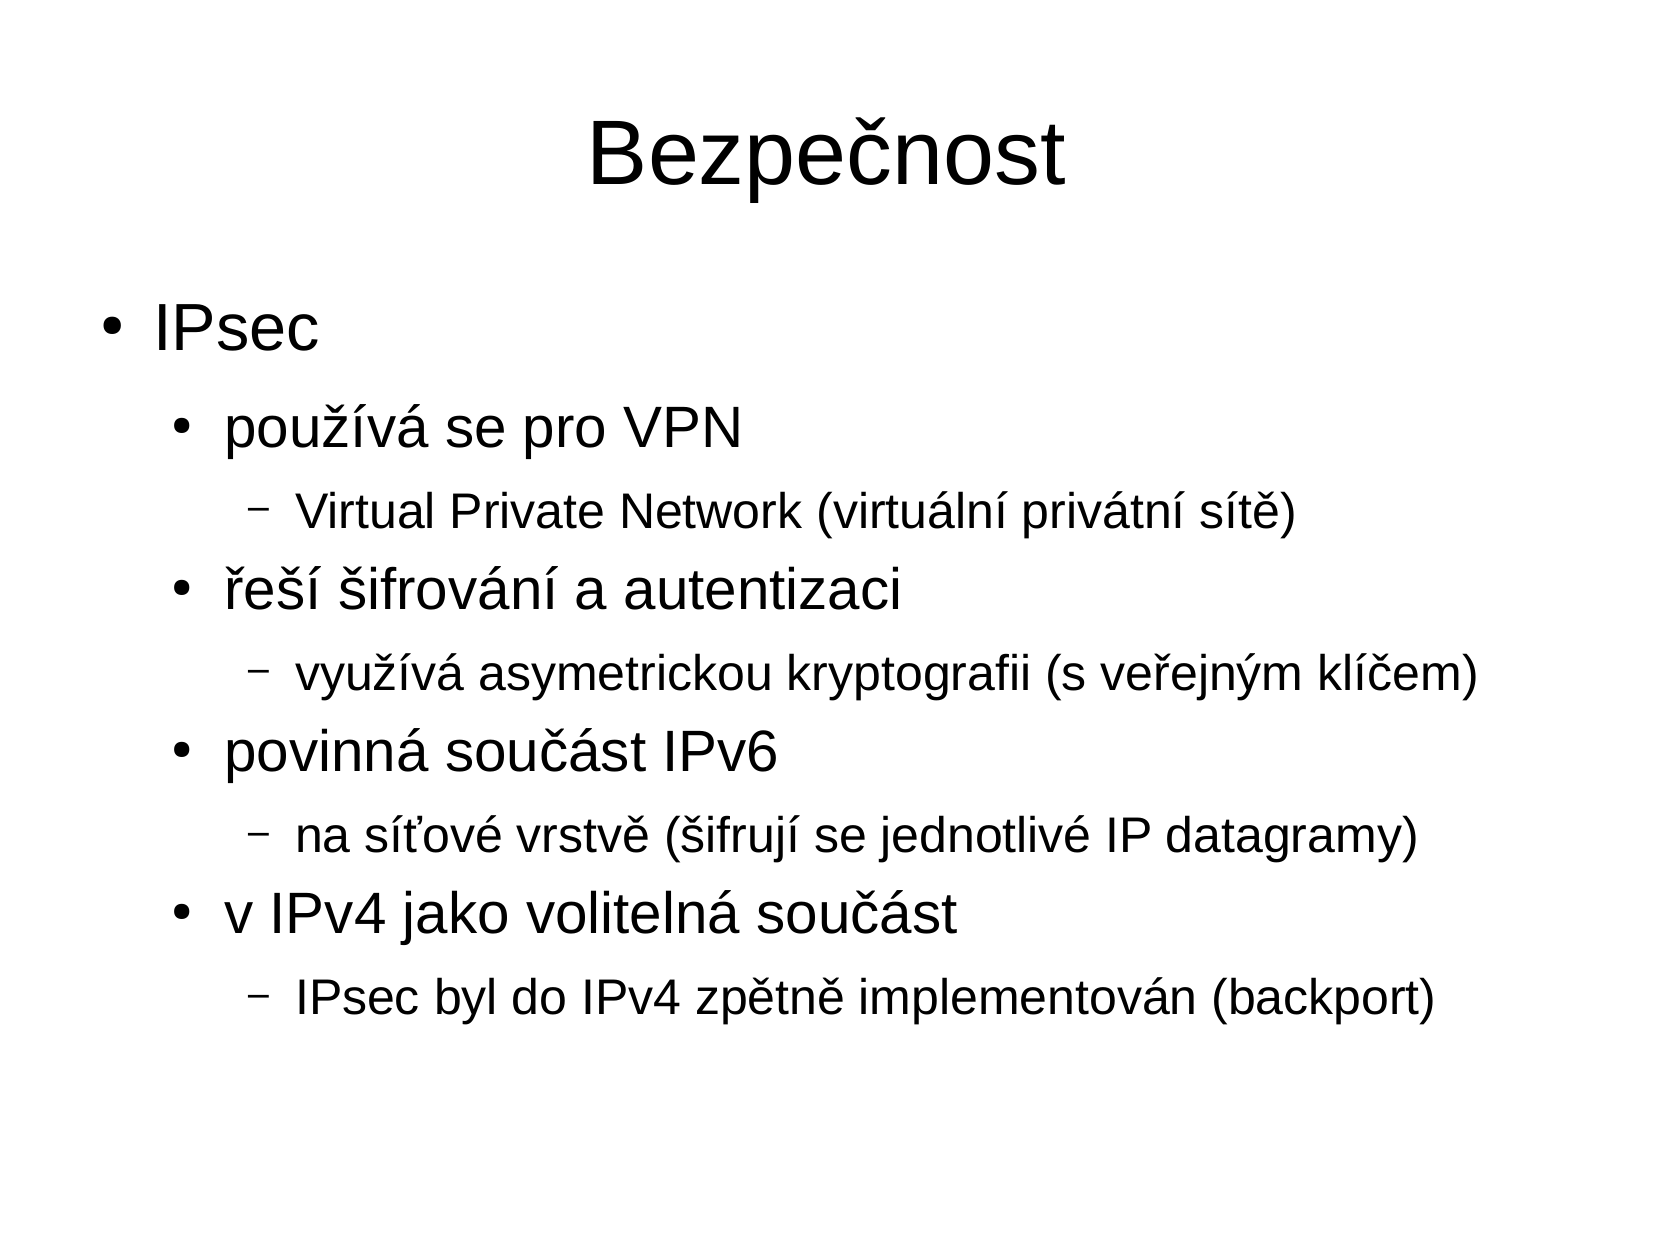

# Bezpečnost
IPsec
používá se pro VPN
Virtual Private Network (virtuální privátní sítě)
řeší šifrování a autentizaci
využívá asymetrickou kryptografii (s veřejným klíčem)
povinná součást IPv6
na síťové vrstvě (šifrují se jednotlivé IP datagramy)
v IPv4 jako volitelná součást
IPsec byl do IPv4 zpětně implementován (backport)